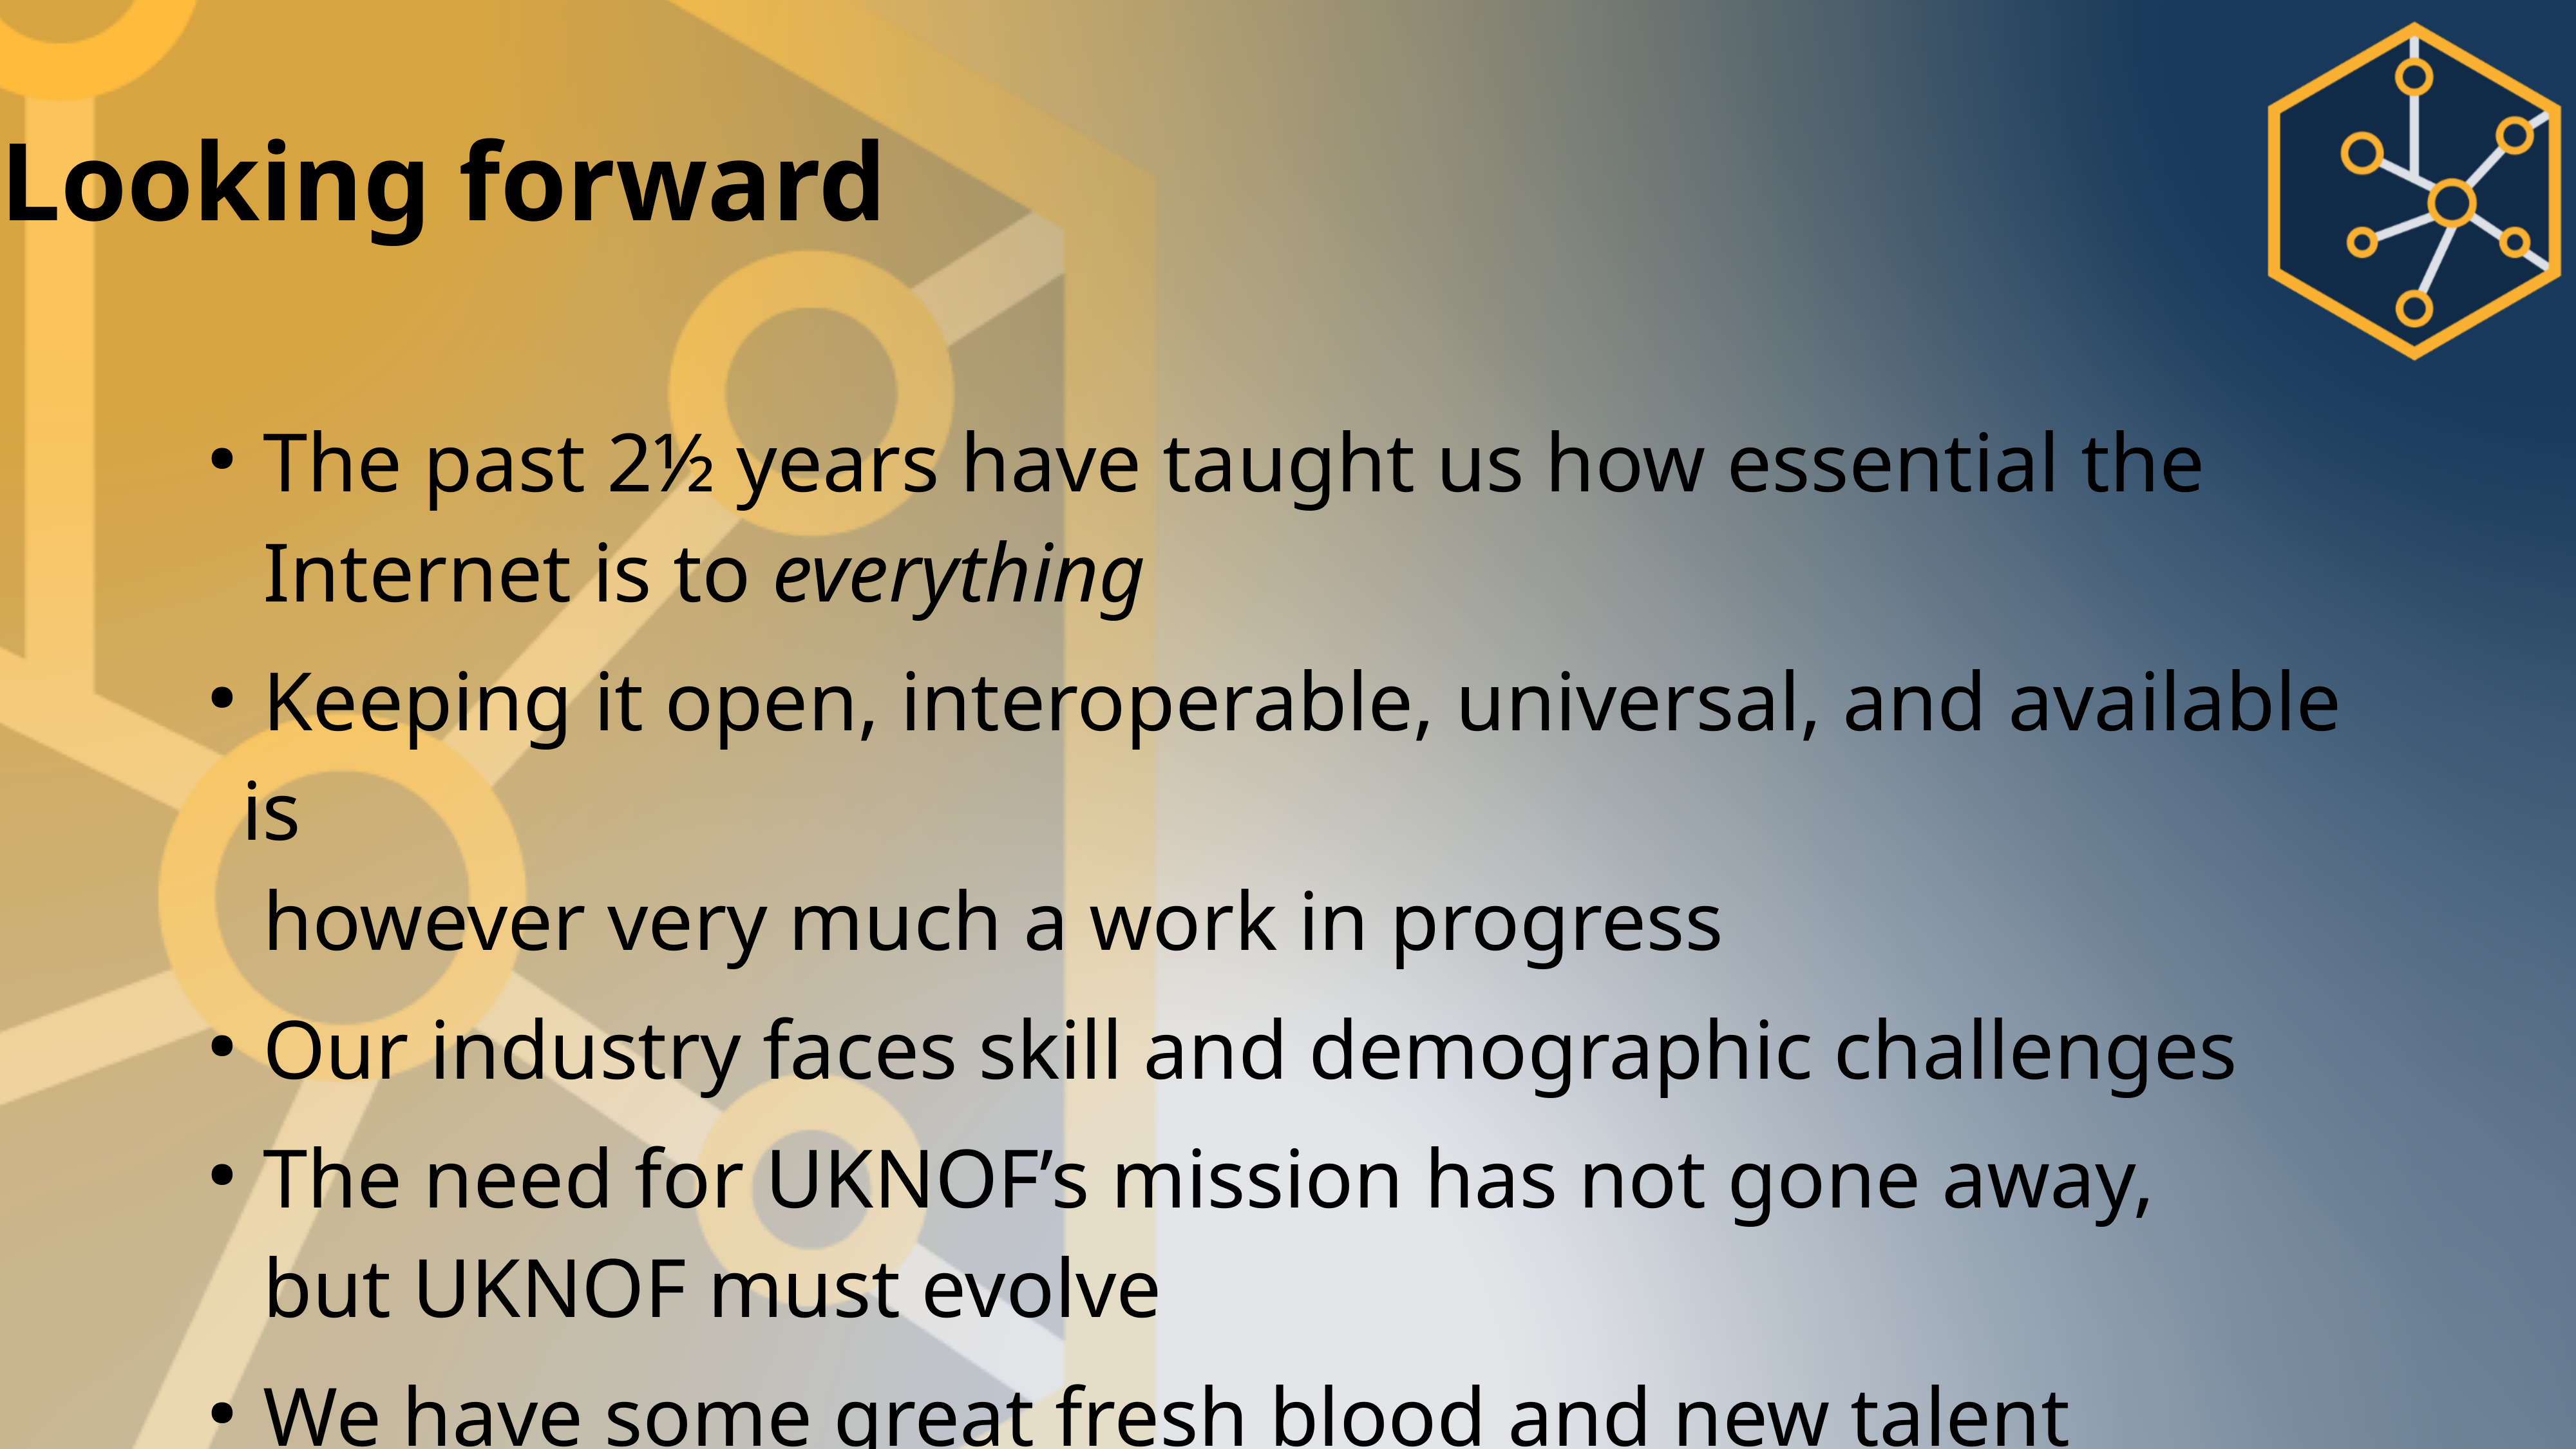

# Looking forward
 The past 2½ years have taught us how essential the
 Internet is to everything
 Keeping it open, interoperable, universal, and available is
 however very much a work in progress
 Our industry faces skill and demographic challenges
 The need for UKNOF’s mission has not gone away,
 but UKNOF must evolve
 We have some great fresh blood and new talent recently joined UKNOF’s Board and Committees